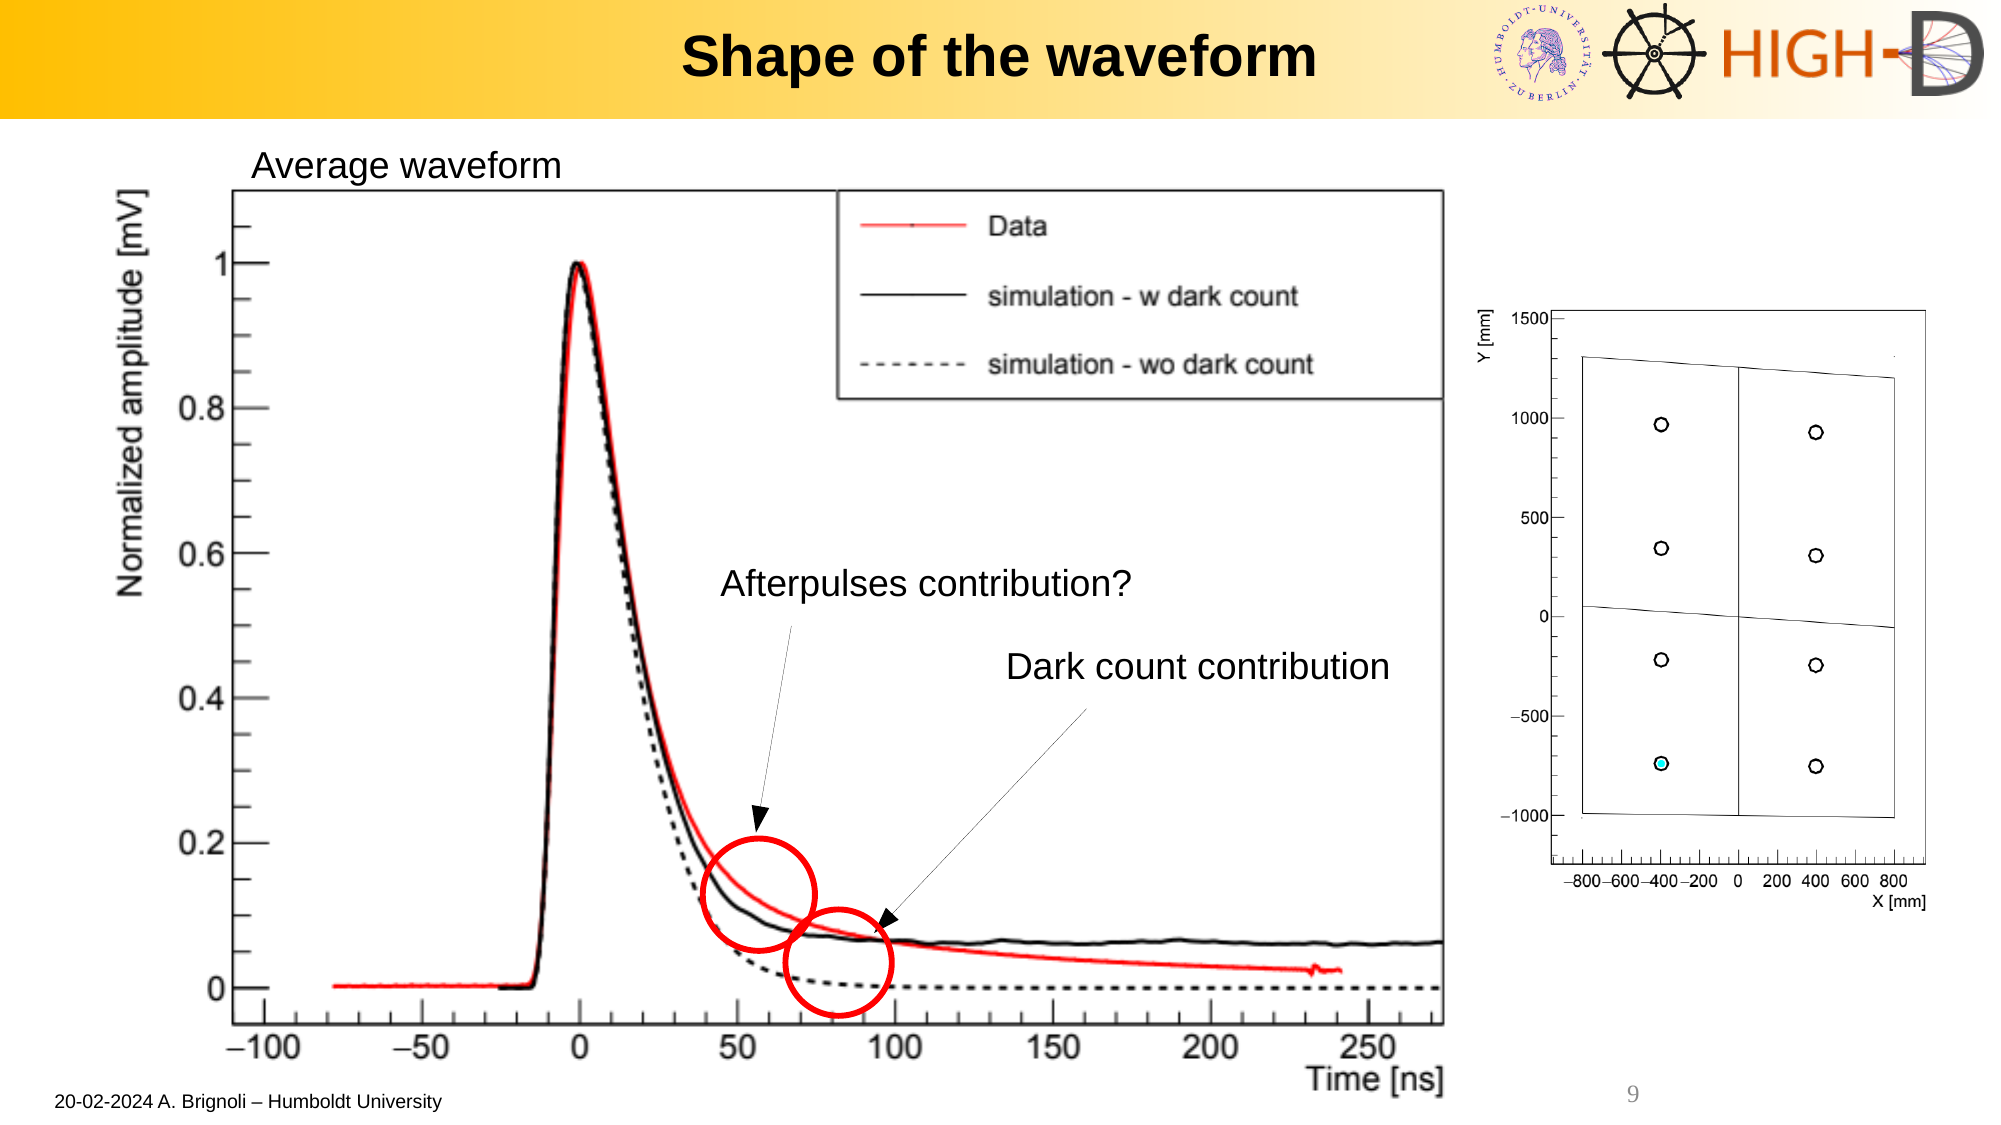

Shape of the waveform
Average waveform
Afterpulses contribution?
Dark count contribution
20-02-2024 A. Brignoli – Humboldt University